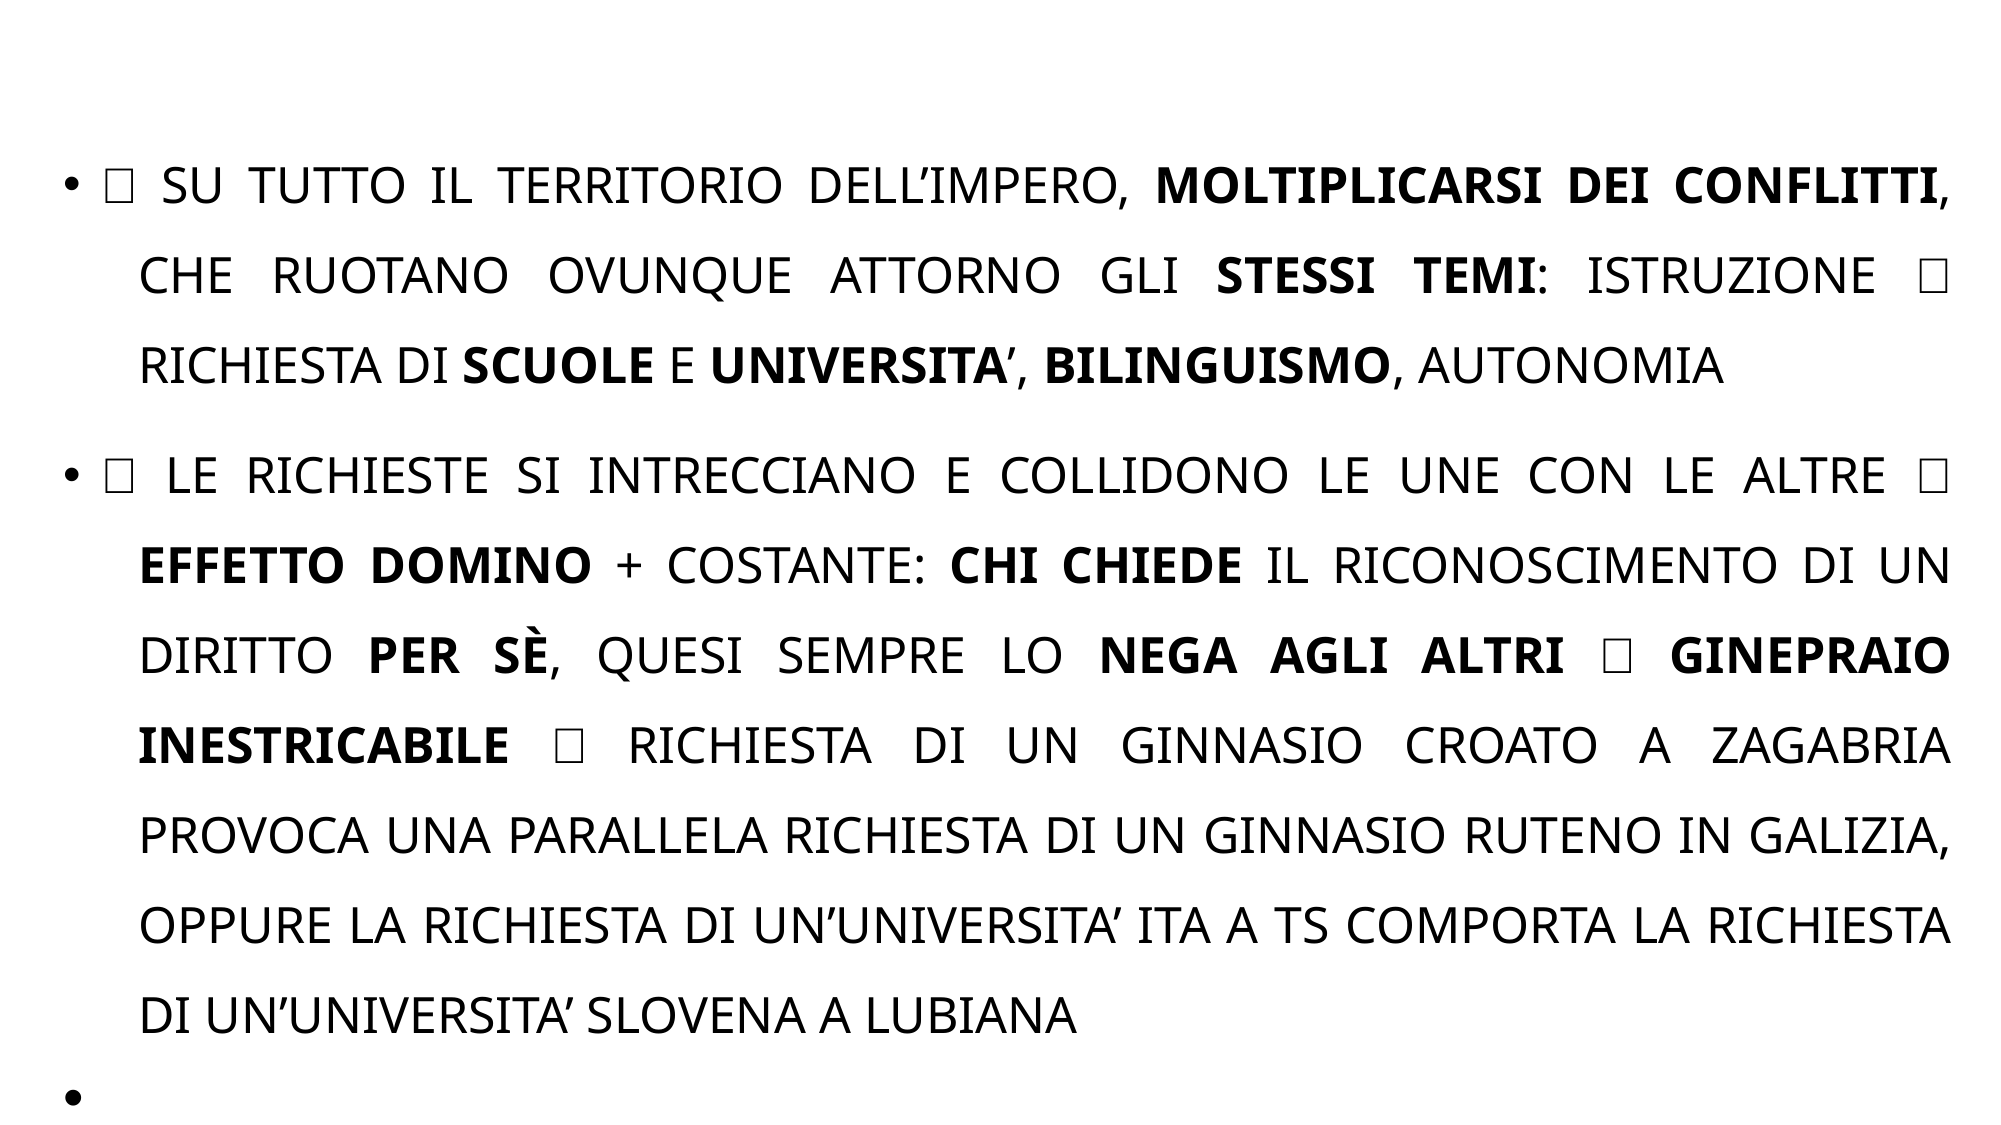

#
 SU TUTTO IL TERRITORIO DELL’IMPERO, MOLTIPLICARSI DEI CONFLITTI, CHE RUOTANO OVUNQUE ATTORNO GLI STESSI TEMI: ISTRUZIONE  RICHIESTA DI SCUOLE E UNIVERSITA’, BILINGUISMO, AUTONOMIA
 LE RICHIESTE SI INTRECCIANO E COLLIDONO LE UNE CON LE ALTRE  EFFETTO DOMINO + COSTANTE: CHI CHIEDE IL RICONOSCIMENTO DI UN DIRITTO PER SÈ, QUESI SEMPRE LO NEGA AGLI ALTRI  GINEPRAIO INESTRICABILE  RICHIESTA DI UN GINNASIO CROATO A ZAGABRIA PROVOCA UNA PARALLELA RICHIESTA DI UN GINNASIO RUTENO IN GALIZIA, OPPURE LA RICHIESTA DI UN’UNIVERSITA’ ITA A TS COMPORTA LA RICHIESTA DI UN’UNIVERSITA’ SLOVENA A LUBIANA